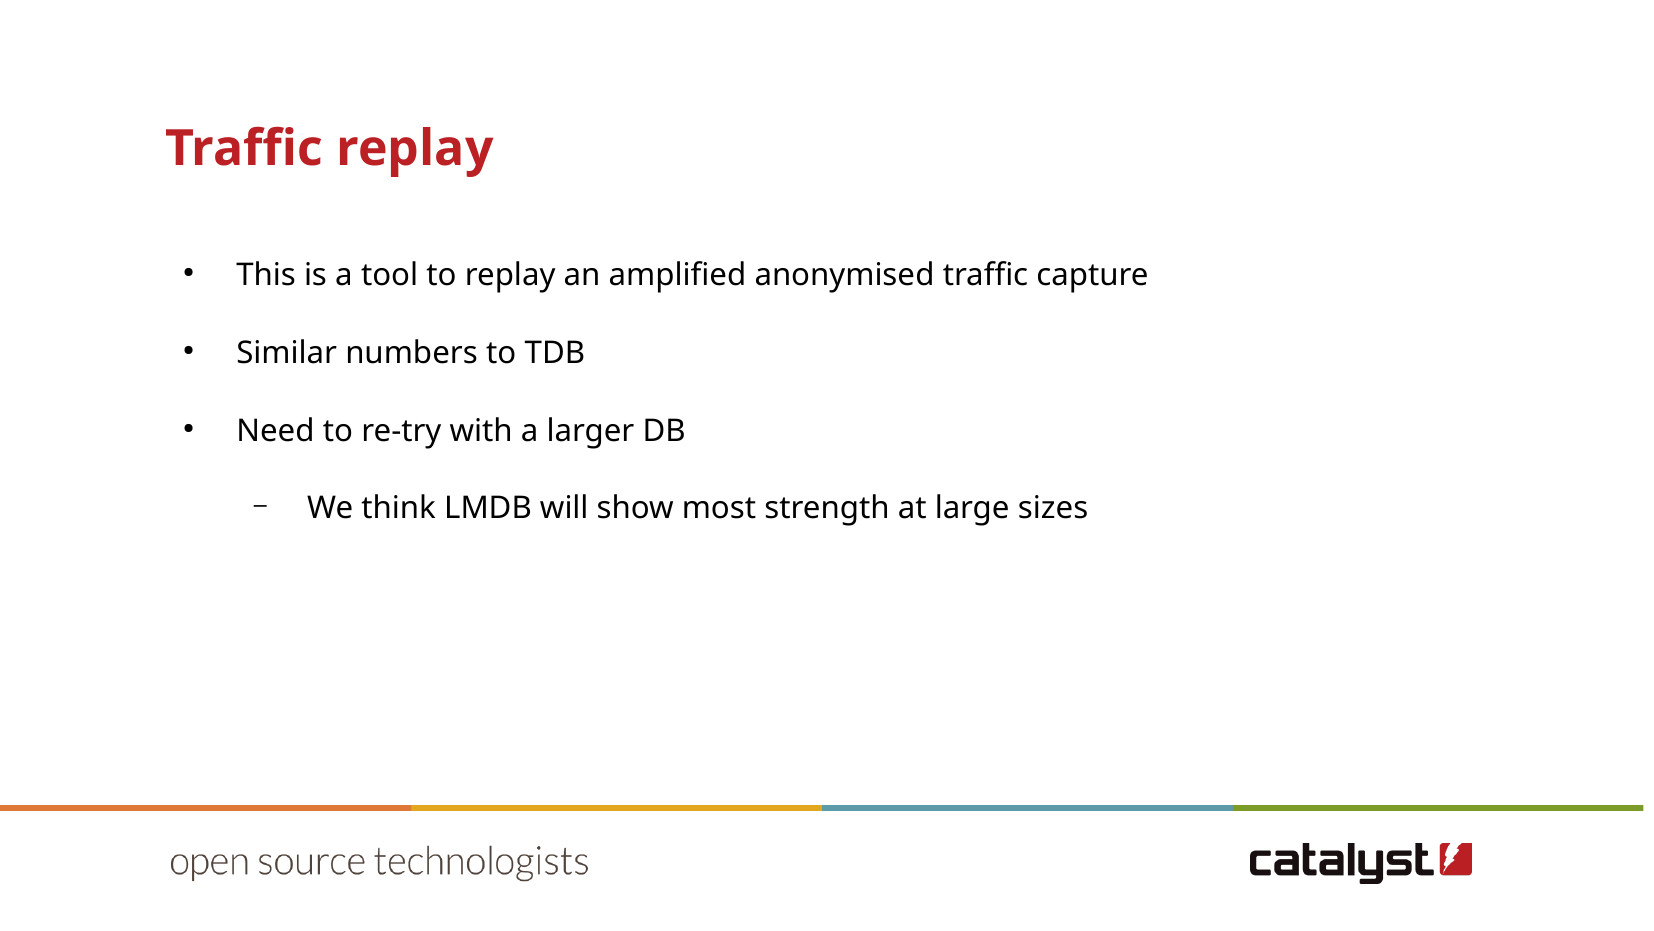

# Traffic replay
This is a tool to replay an amplified anonymised traffic capture
Similar numbers to TDB
Need to re-try with a larger DB
We think LMDB will show most strength at large sizes